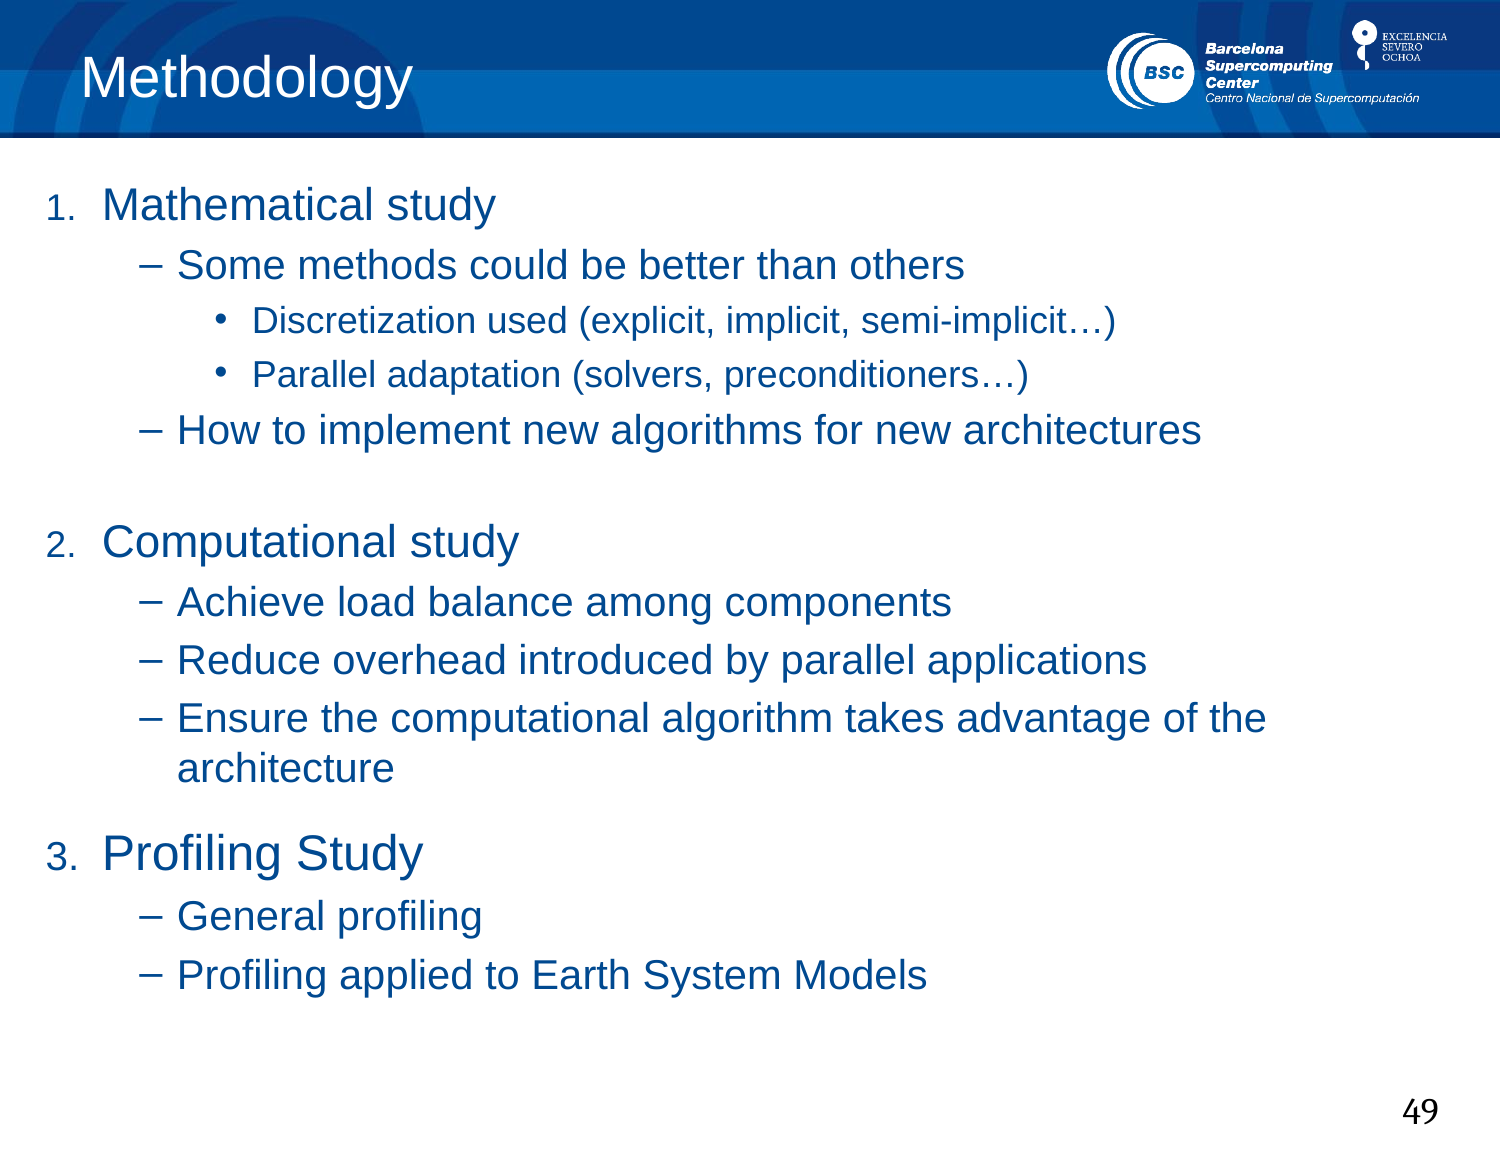

# Methodology
Mathematical study
Some methods could be better than others
Discretization used (explicit, implicit, semi-implicit…)
Parallel adaptation (solvers, preconditioners…)
How to implement new algorithms for new architectures
Computational study
Achieve load balance among components
Reduce overhead introduced by parallel applications
Ensure the computational algorithm takes advantage of the architecture
Profiling Study
General profiling
Profiling applied to Earth System Models